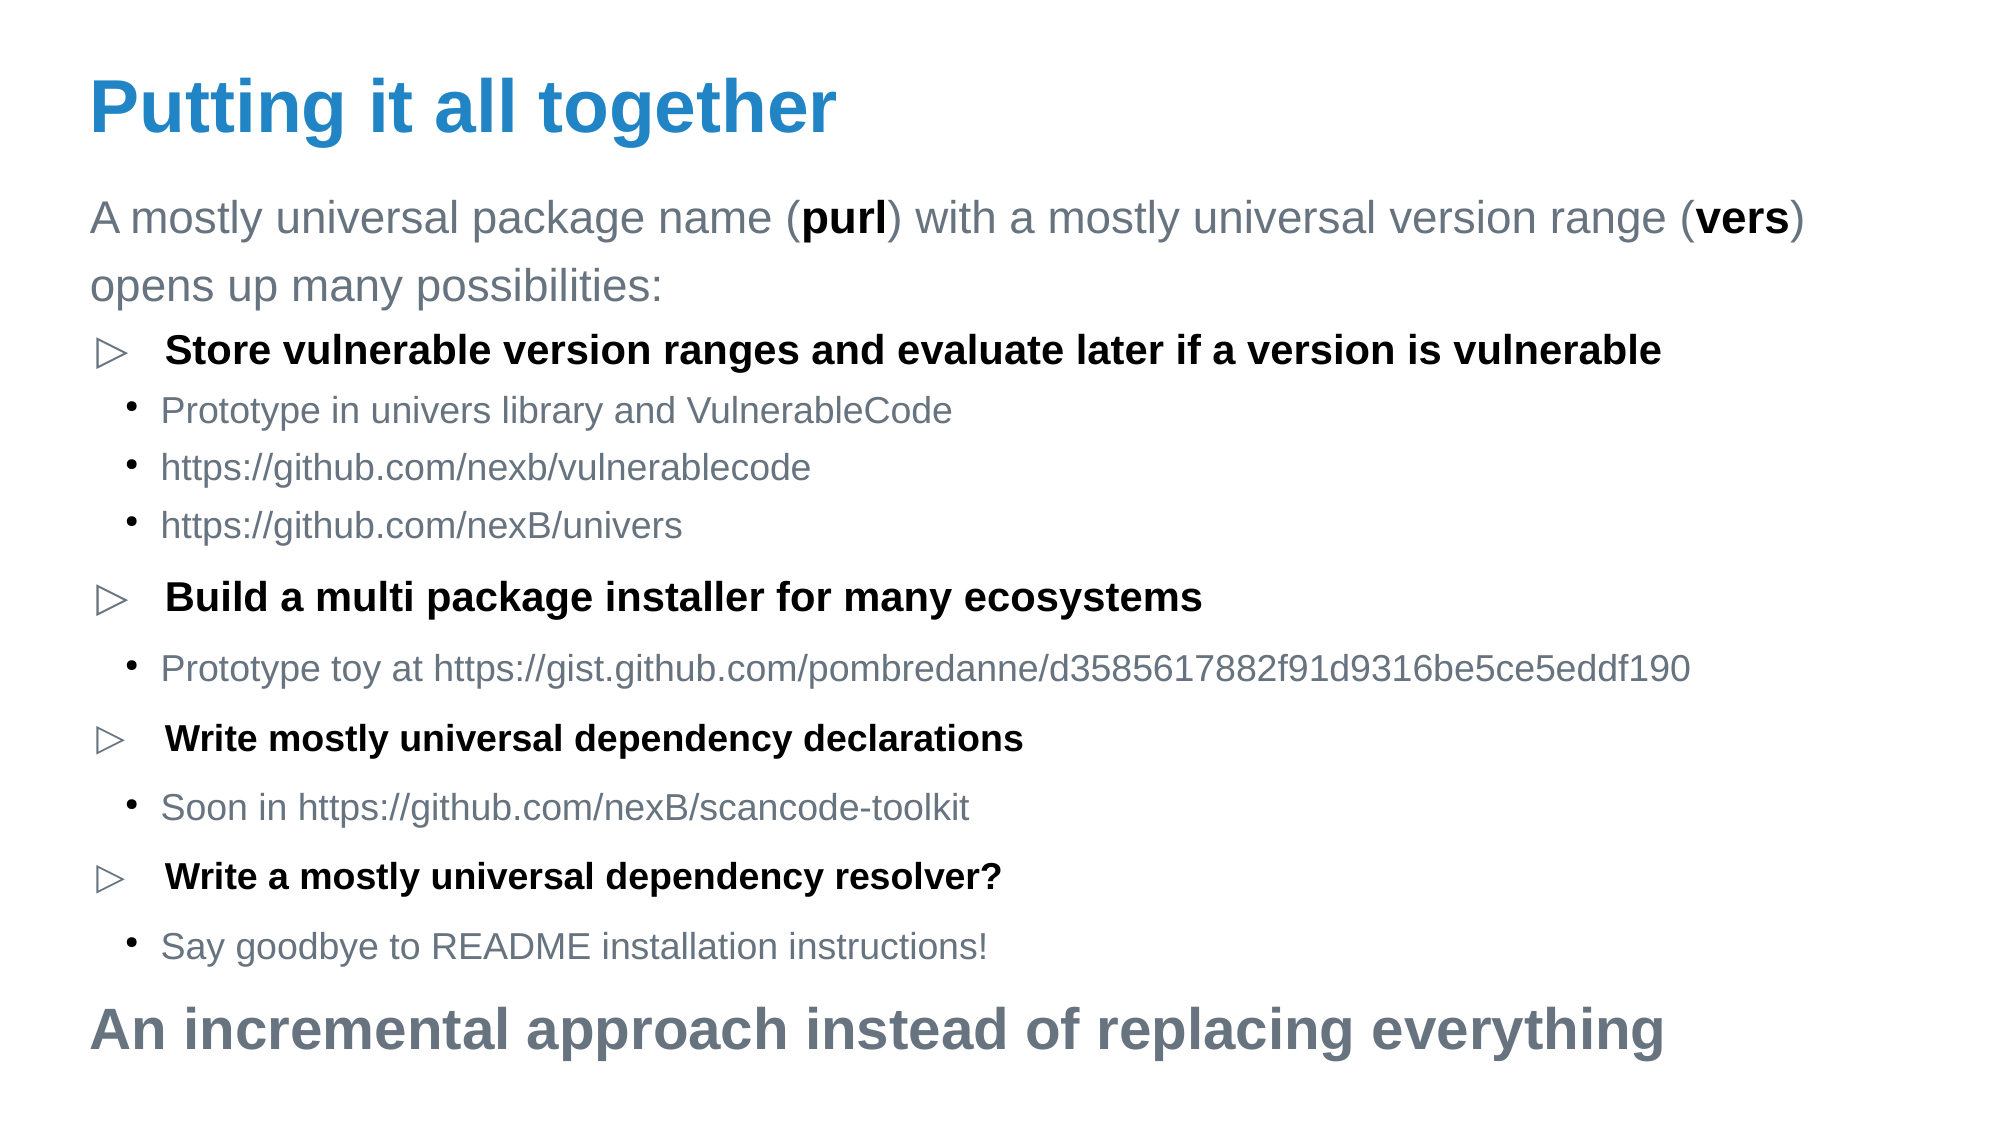

Putting it all together
A mostly universal package name (purl) with a mostly universal version range (vers)
opens up many possibilities:
Store vulnerable version ranges and evaluate later if a version is vulnerable
Prototype in univers library and VulnerableCode
https://github.com/nexb/vulnerablecode
https://github.com/nexB/univers
Build a multi package installer for many ecosystems
Prototype toy at https://gist.github.com/pombredanne/d3585617882f91d9316be5ce5eddf190
Write mostly universal dependency declarations
Soon in https://github.com/nexB/scancode-toolkit
Write a mostly universal dependency resolver?
Say goodbye to README installation instructions!
An incremental approach instead of replacing everything